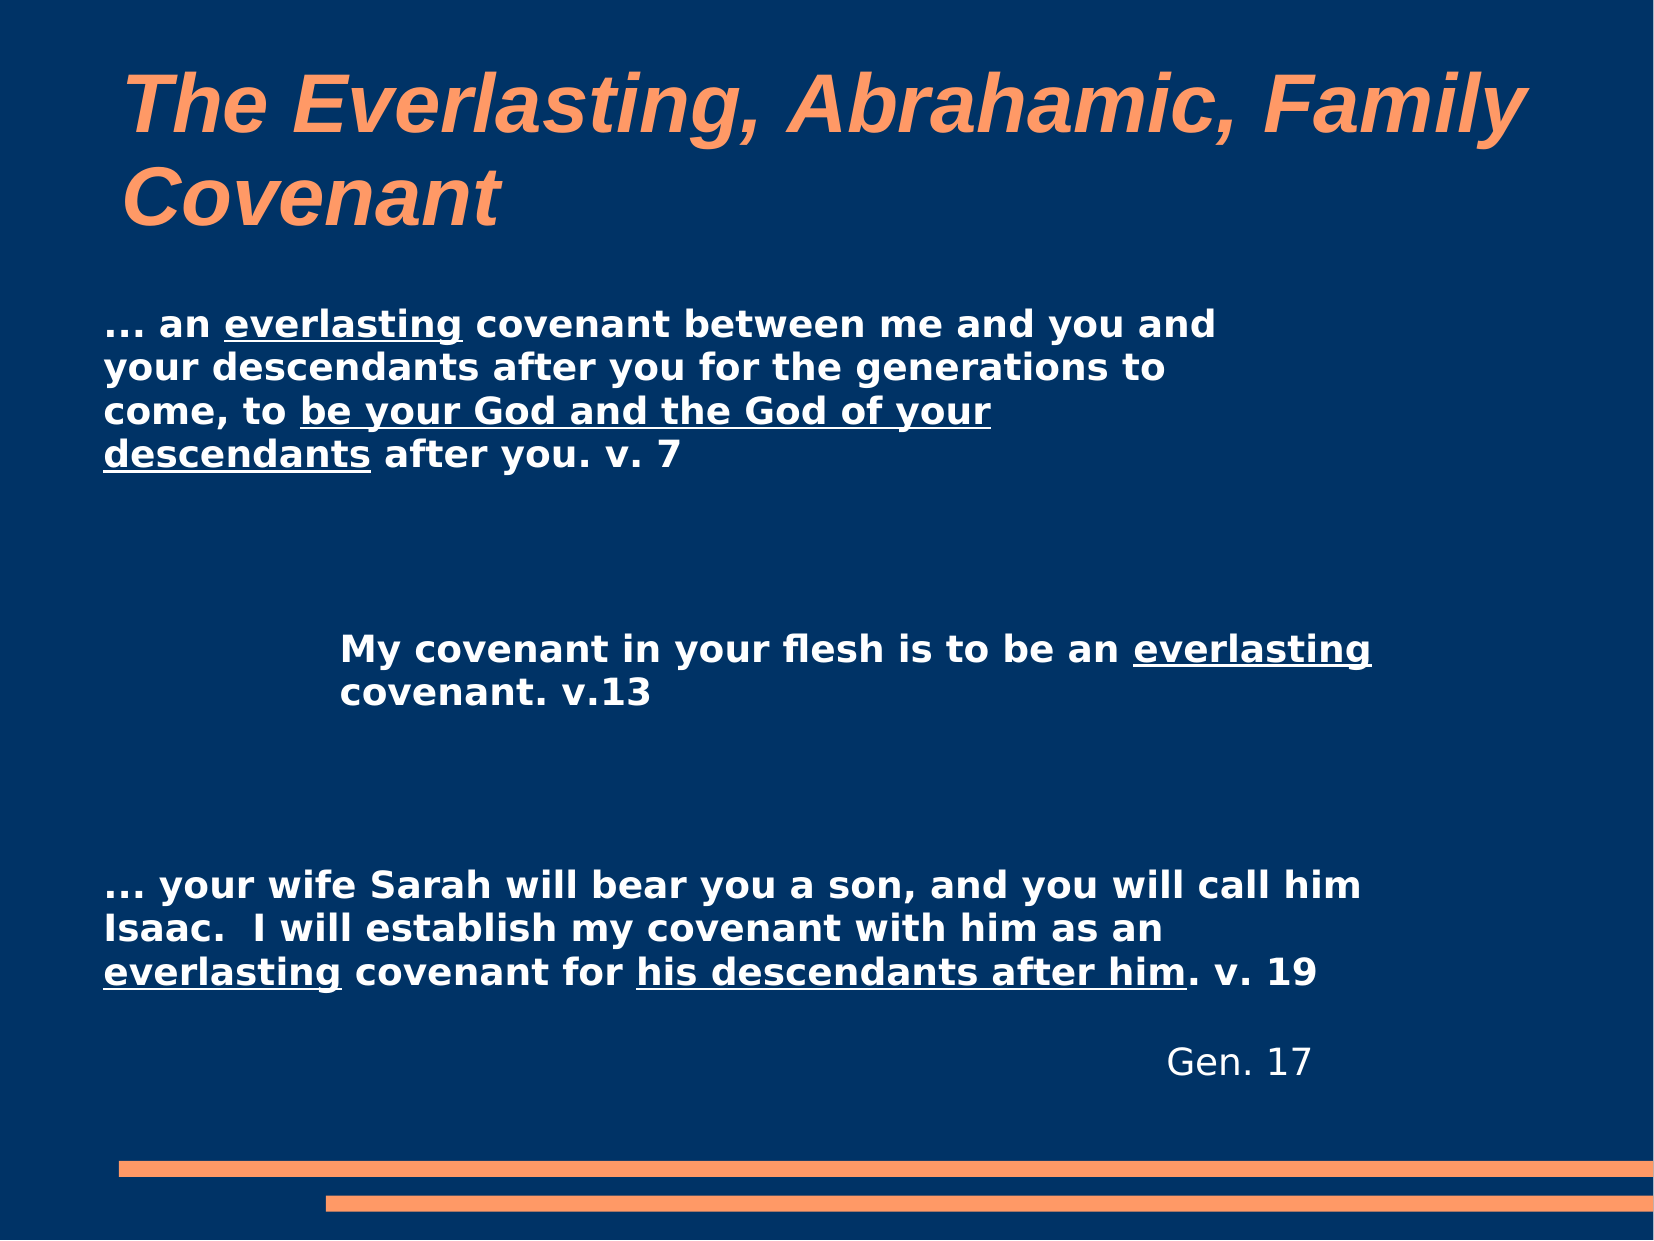

# The Everlasting, Abrahamic, Family Covenant
... an everlasting covenant between me and you and your descendants after you for the generations to come, to be your God and the God of your descendants after you. v. 7
My covenant in your flesh is to be an everlasting covenant. v.13
... your wife Sarah will bear you a son, and you will call him Isaac. I will establish my covenant with him as an everlasting covenant for his descendants after him. v. 19
Gen. 17